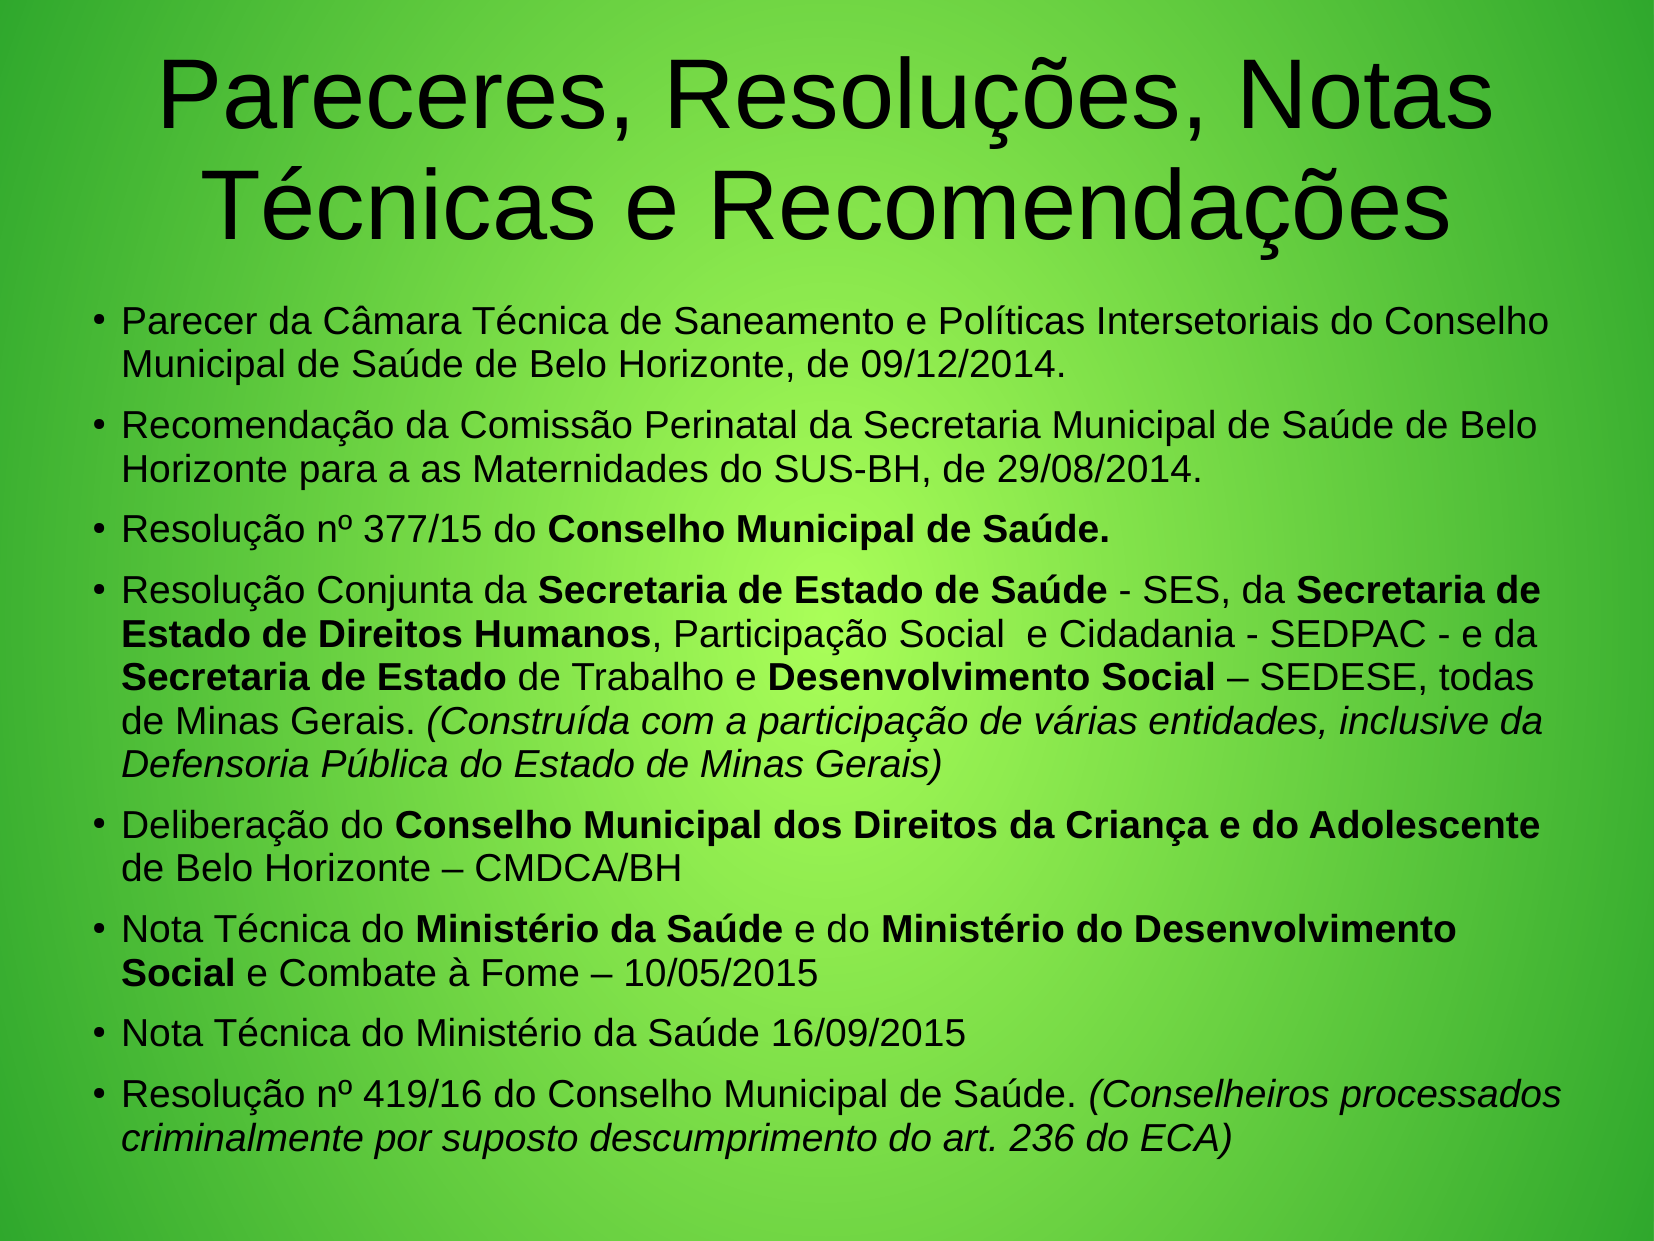

# Pareceres, Resoluções, Notas Técnicas e Recomendações
Parecer da Câmara Técnica de Saneamento e Políticas Intersetoriais do Conselho Municipal de Saúde de Belo Horizonte, de 09/12/2014.
Recomendação da Comissão Perinatal da Secretaria Municipal de Saúde de Belo Horizonte para a as Maternidades do SUS-BH, de 29/08/2014.
Resolução nº 377/15 do Conselho Municipal de Saúde.
Resolução Conjunta da Secretaria de Estado de Saúde - SES, da Secretaria de Estado de Direitos Humanos, Participação Social e Cidadania - SEDPAC - e da Secretaria de Estado de Trabalho e Desenvolvimento Social – SEDESE, todas de Minas Gerais. (Construída com a participação de várias entidades, inclusive da Defensoria Pública do Estado de Minas Gerais)
Deliberação do Conselho Municipal dos Direitos da Criança e do Adolescente de Belo Horizonte – CMDCA/BH
Nota Técnica do Ministério da Saúde e do Ministério do Desenvolvimento Social e Combate à Fome – 10/05/2015
Nota Técnica do Ministério da Saúde 16/09/2015
Resolução nº 419/16 do Conselho Municipal de Saúde. (Conselheiros processados criminalmente por suposto descumprimento do art. 236 do ECA)